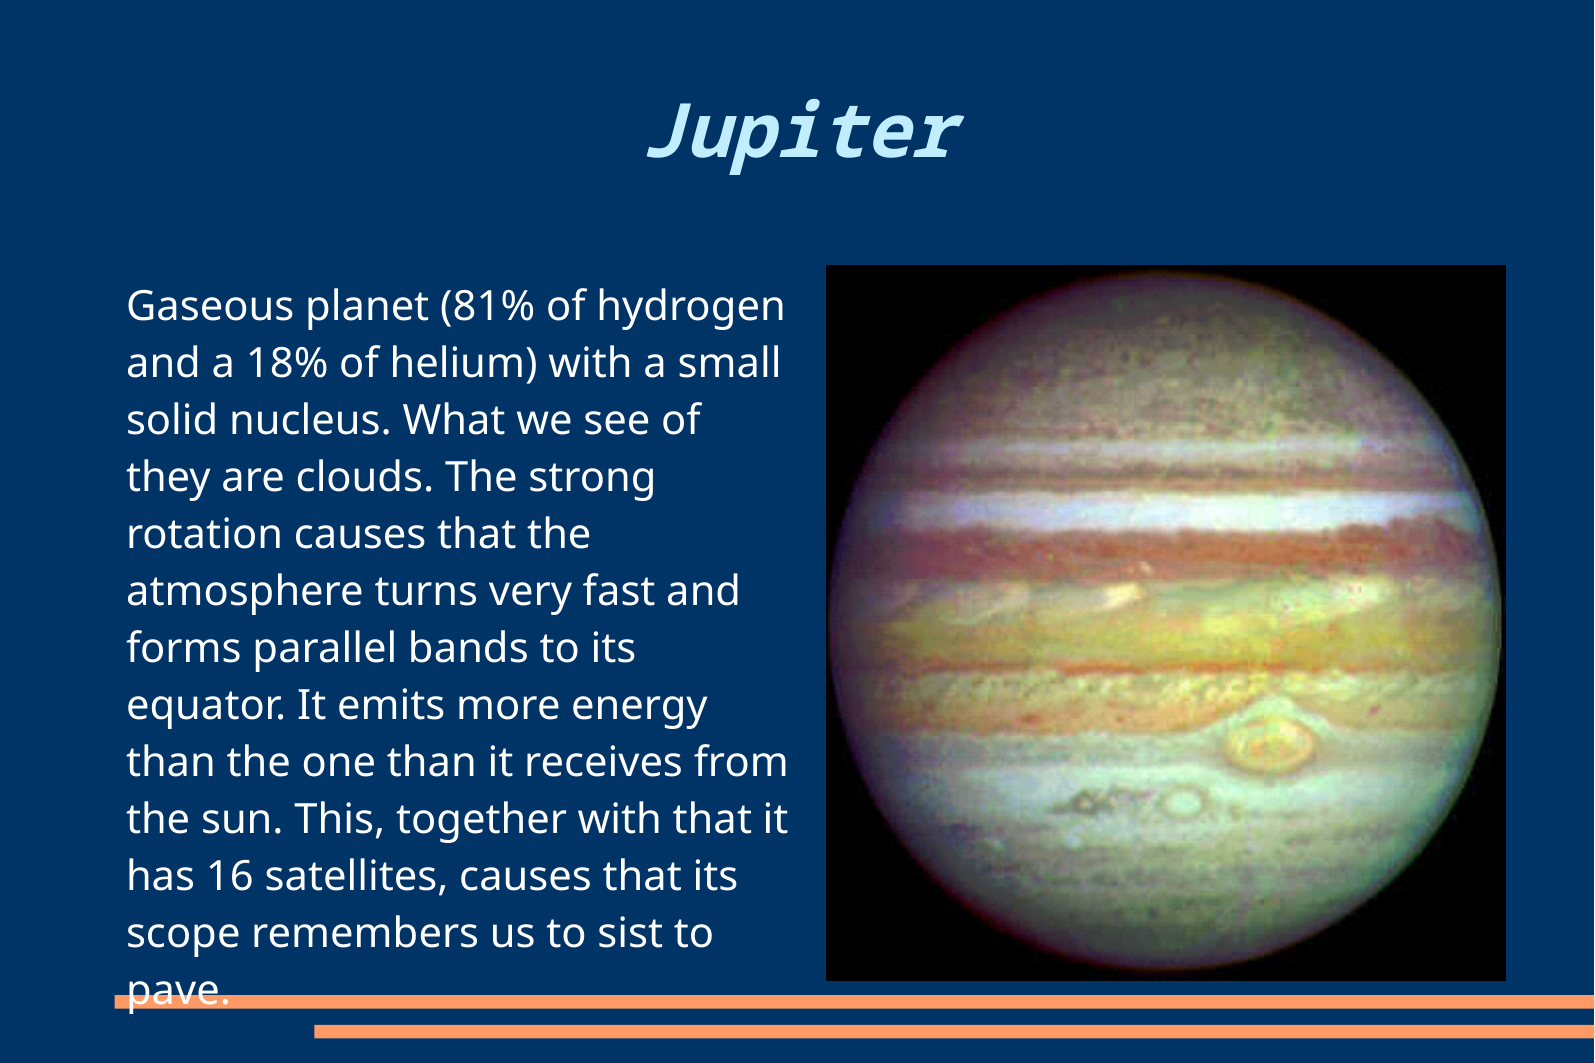

# Jupiter
Gaseous planet (81% of hydrogen and a 18% of helium) with a small solid nucleus. What we see of they are clouds. The strong rotation causes that the atmosphere turns very fast and forms parallel bands to its equator. It emits more energy than the one than it receives from the sun. This, together with that it has 16 satellites, causes that its scope remembers us to sist to pave.